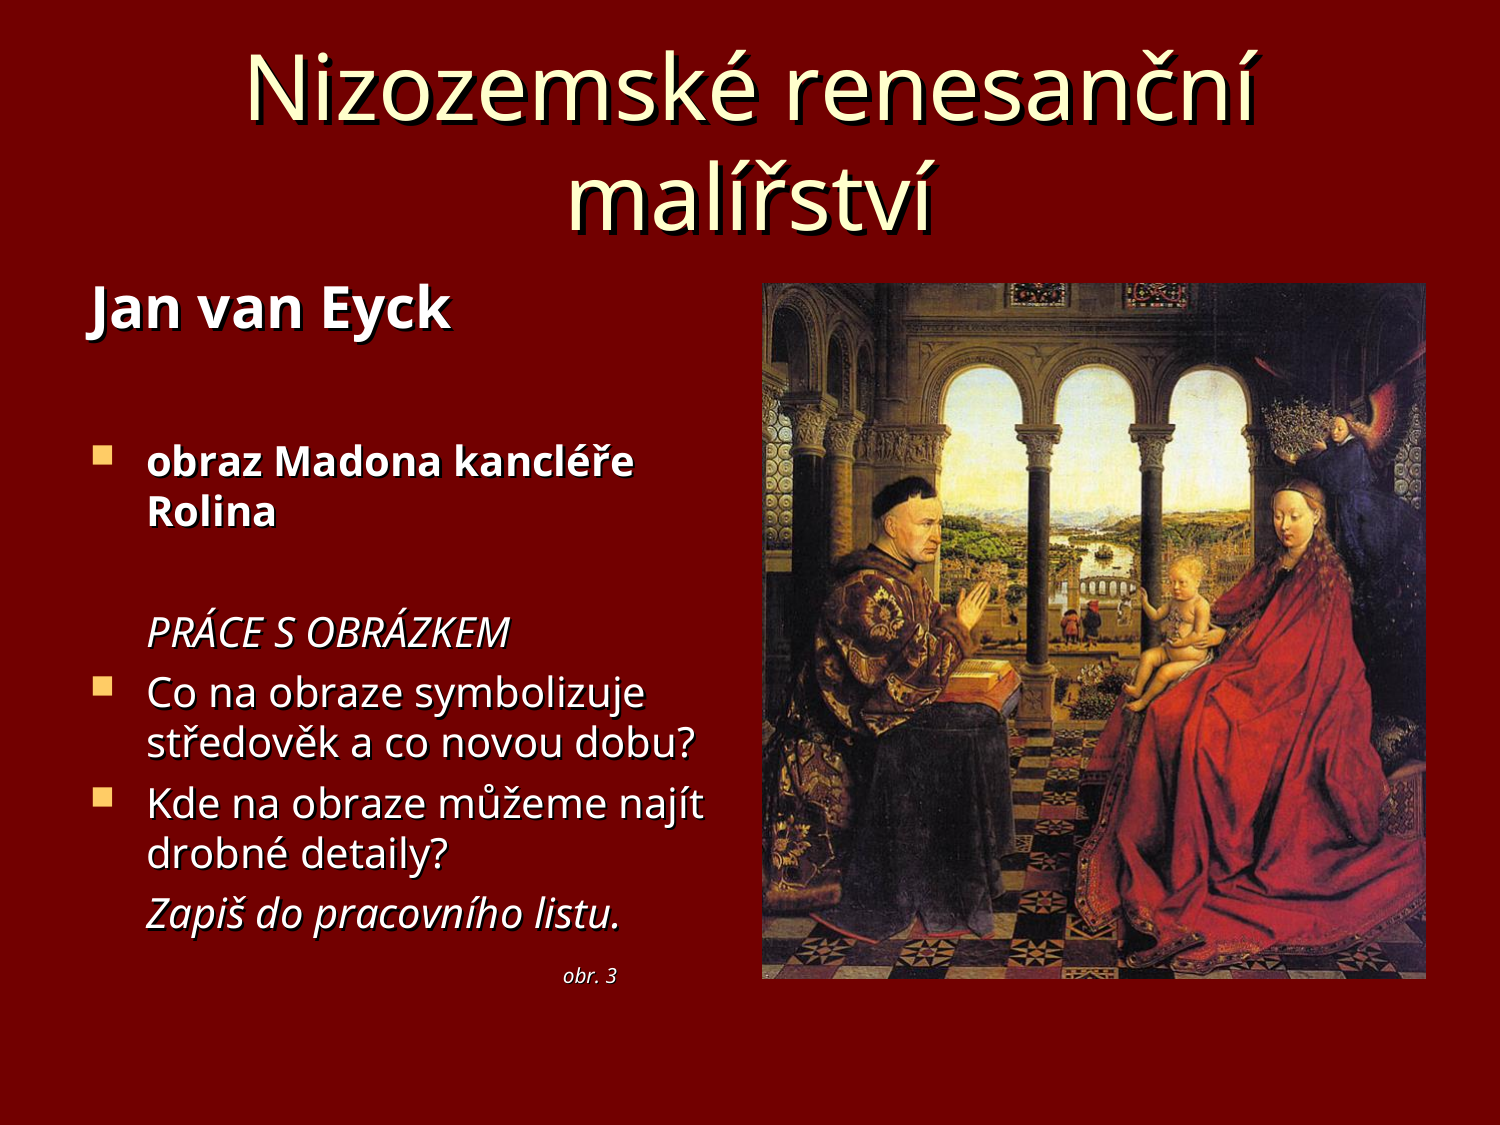

# Nizozemské renesanční malířství
Jan van Eyck
obraz Madona kancléře Rolina
	PRÁCE S OBRÁZKEM
Co na obraze symbolizuje středověk a co novou dobu?
Kde na obraze můžeme najít drobné detaily?
	Zapiš do pracovního listu.
 obr. 3